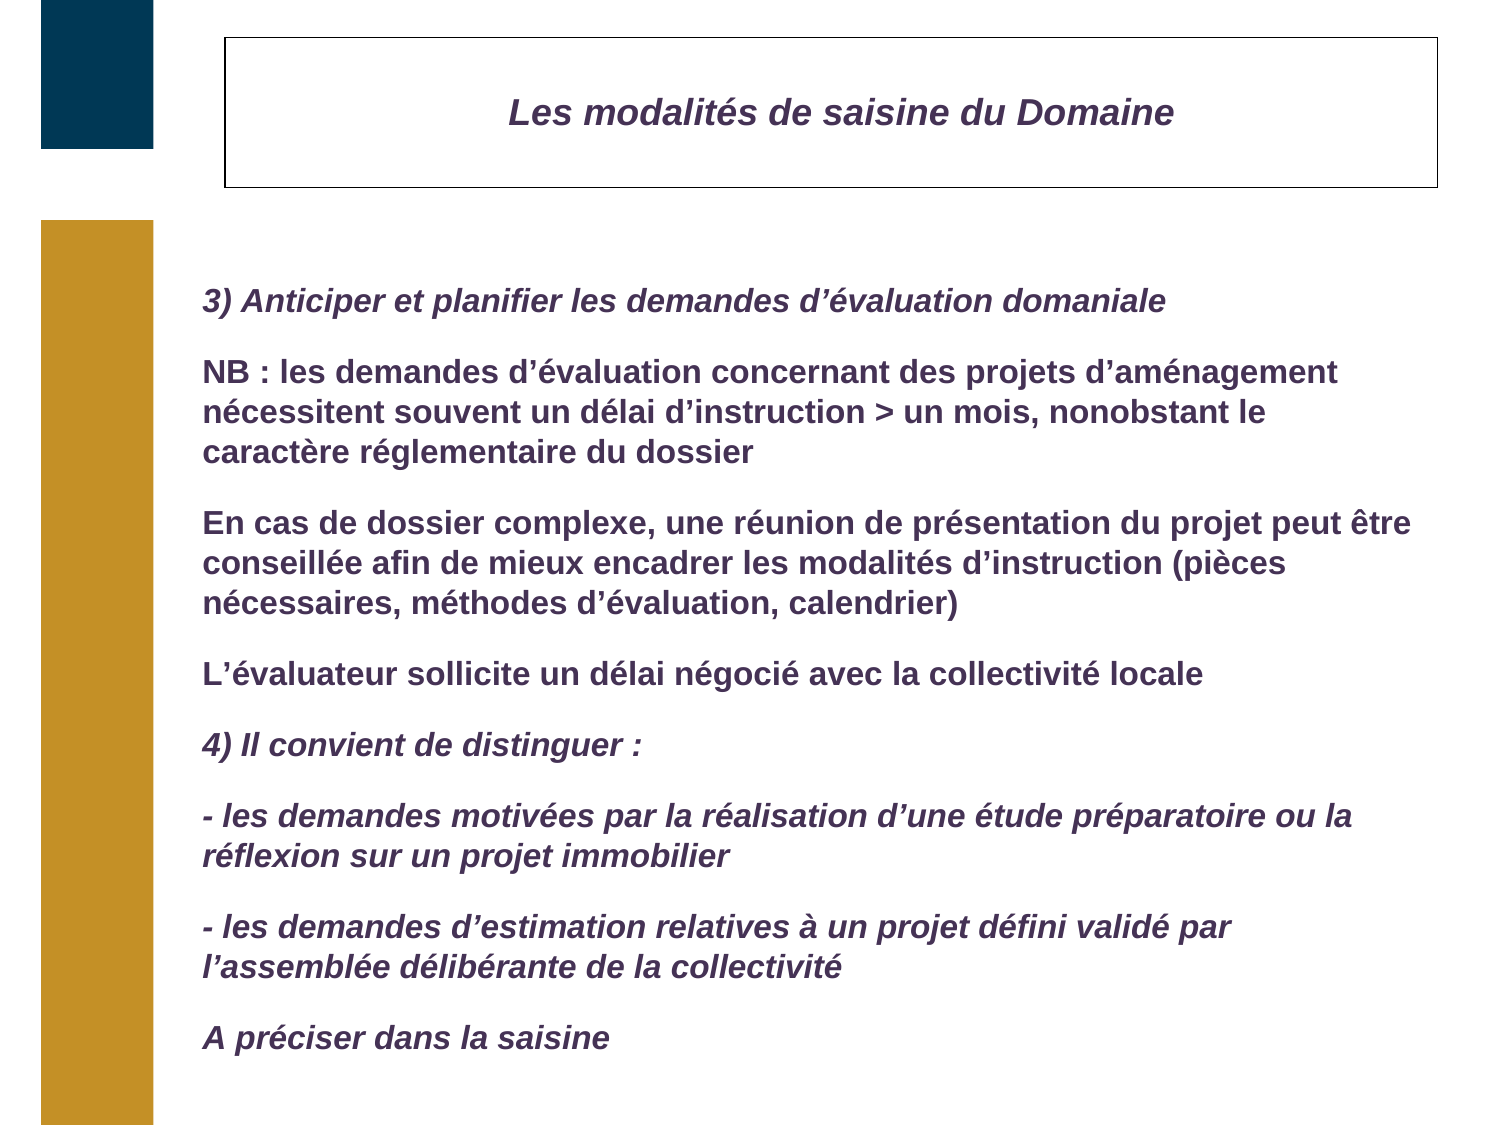

Les modalités de saisine du Domaine
3) Anticiper et planifier les demandes d’évaluation domaniale
NB : les demandes d’évaluation concernant des projets d’aménagement nécessitent souvent un délai d’instruction > un mois, nonobstant le caractère réglementaire du dossier
En cas de dossier complexe, une réunion de présentation du projet peut être conseillée afin de mieux encadrer les modalités d’instruction (pièces nécessaires, méthodes d’évaluation, calendrier)
L’évaluateur sollicite un délai négocié avec la collectivité locale
4) Il convient de distinguer :
- les demandes motivées par la réalisation d’une étude préparatoire ou la réflexion sur un projet immobilier
- les demandes d’estimation relatives à un projet défini validé par l’assemblée délibérante de la collectivité
A préciser dans la saisine
13